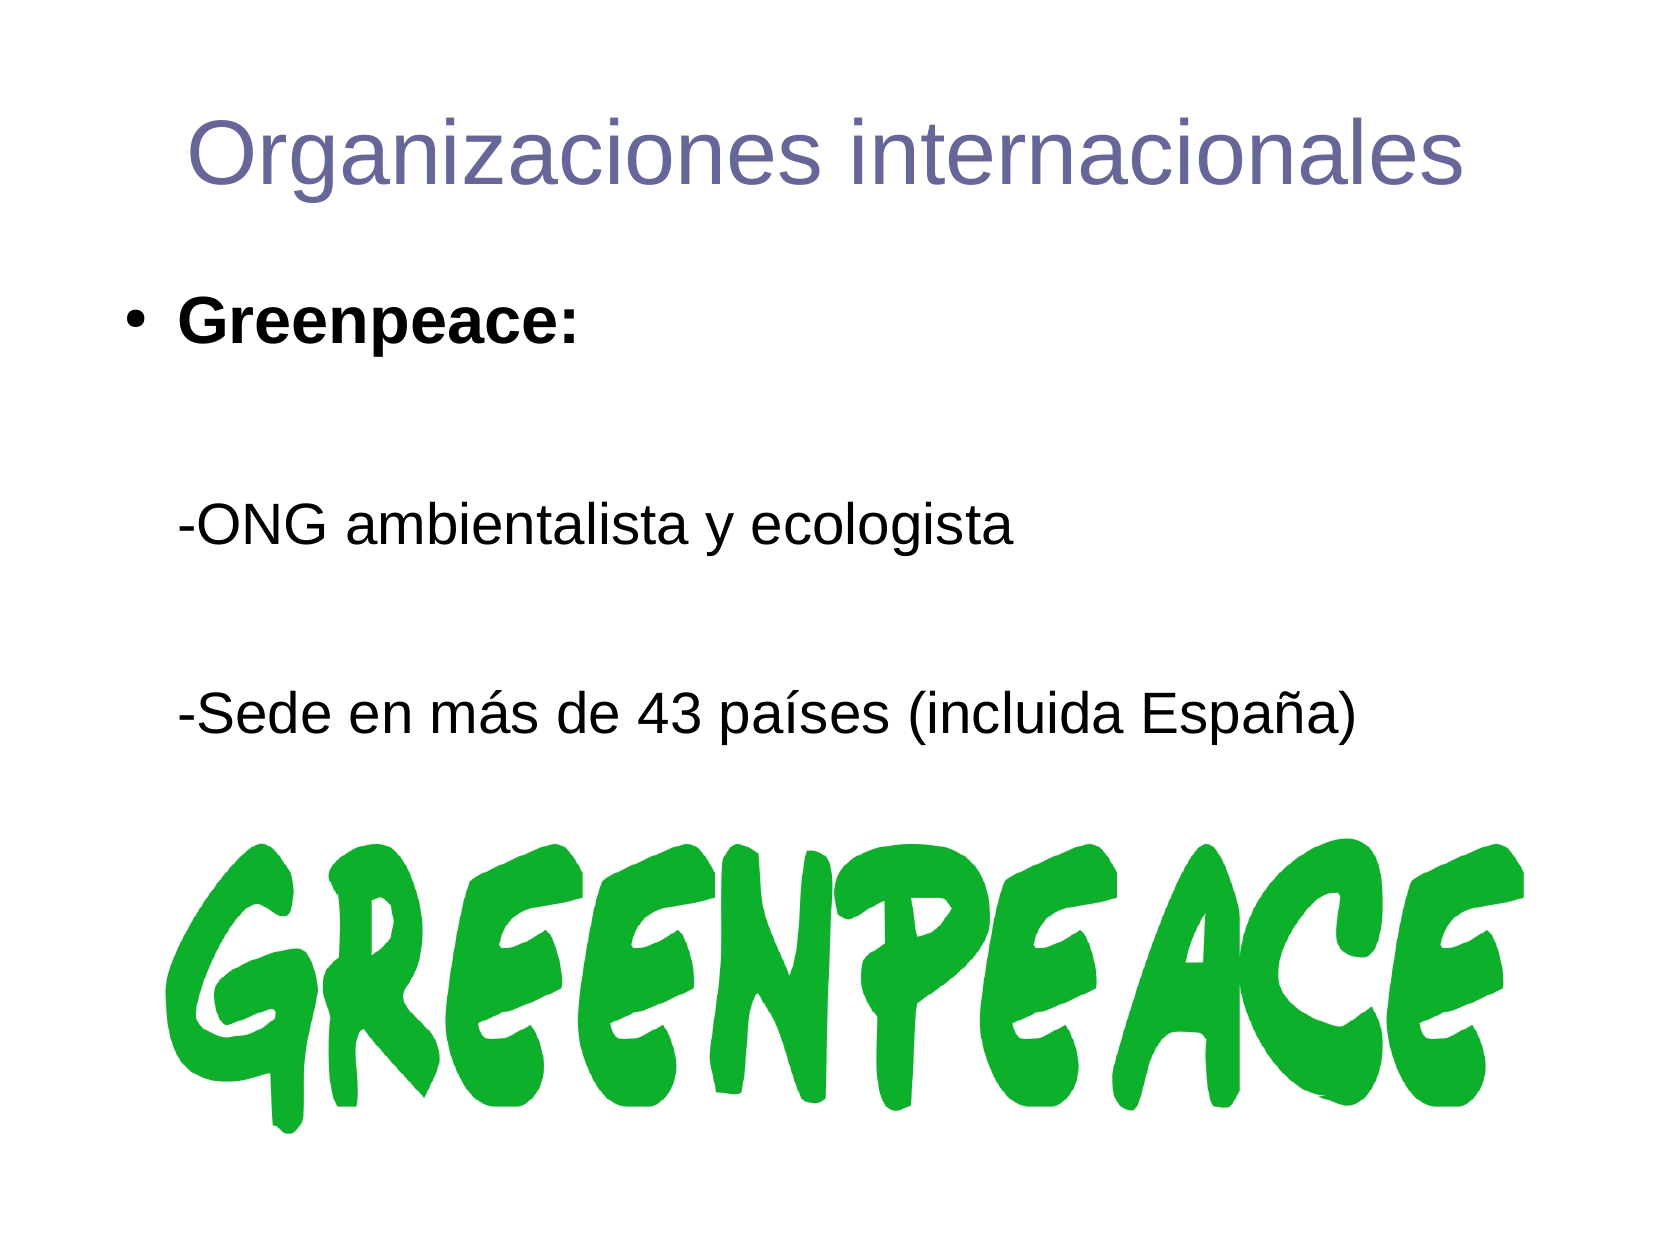

# Organizaciones internacionales
Greenpeace:
-ONG ambientalista y ecologista
-Sede en más de 43 países (incluida España)